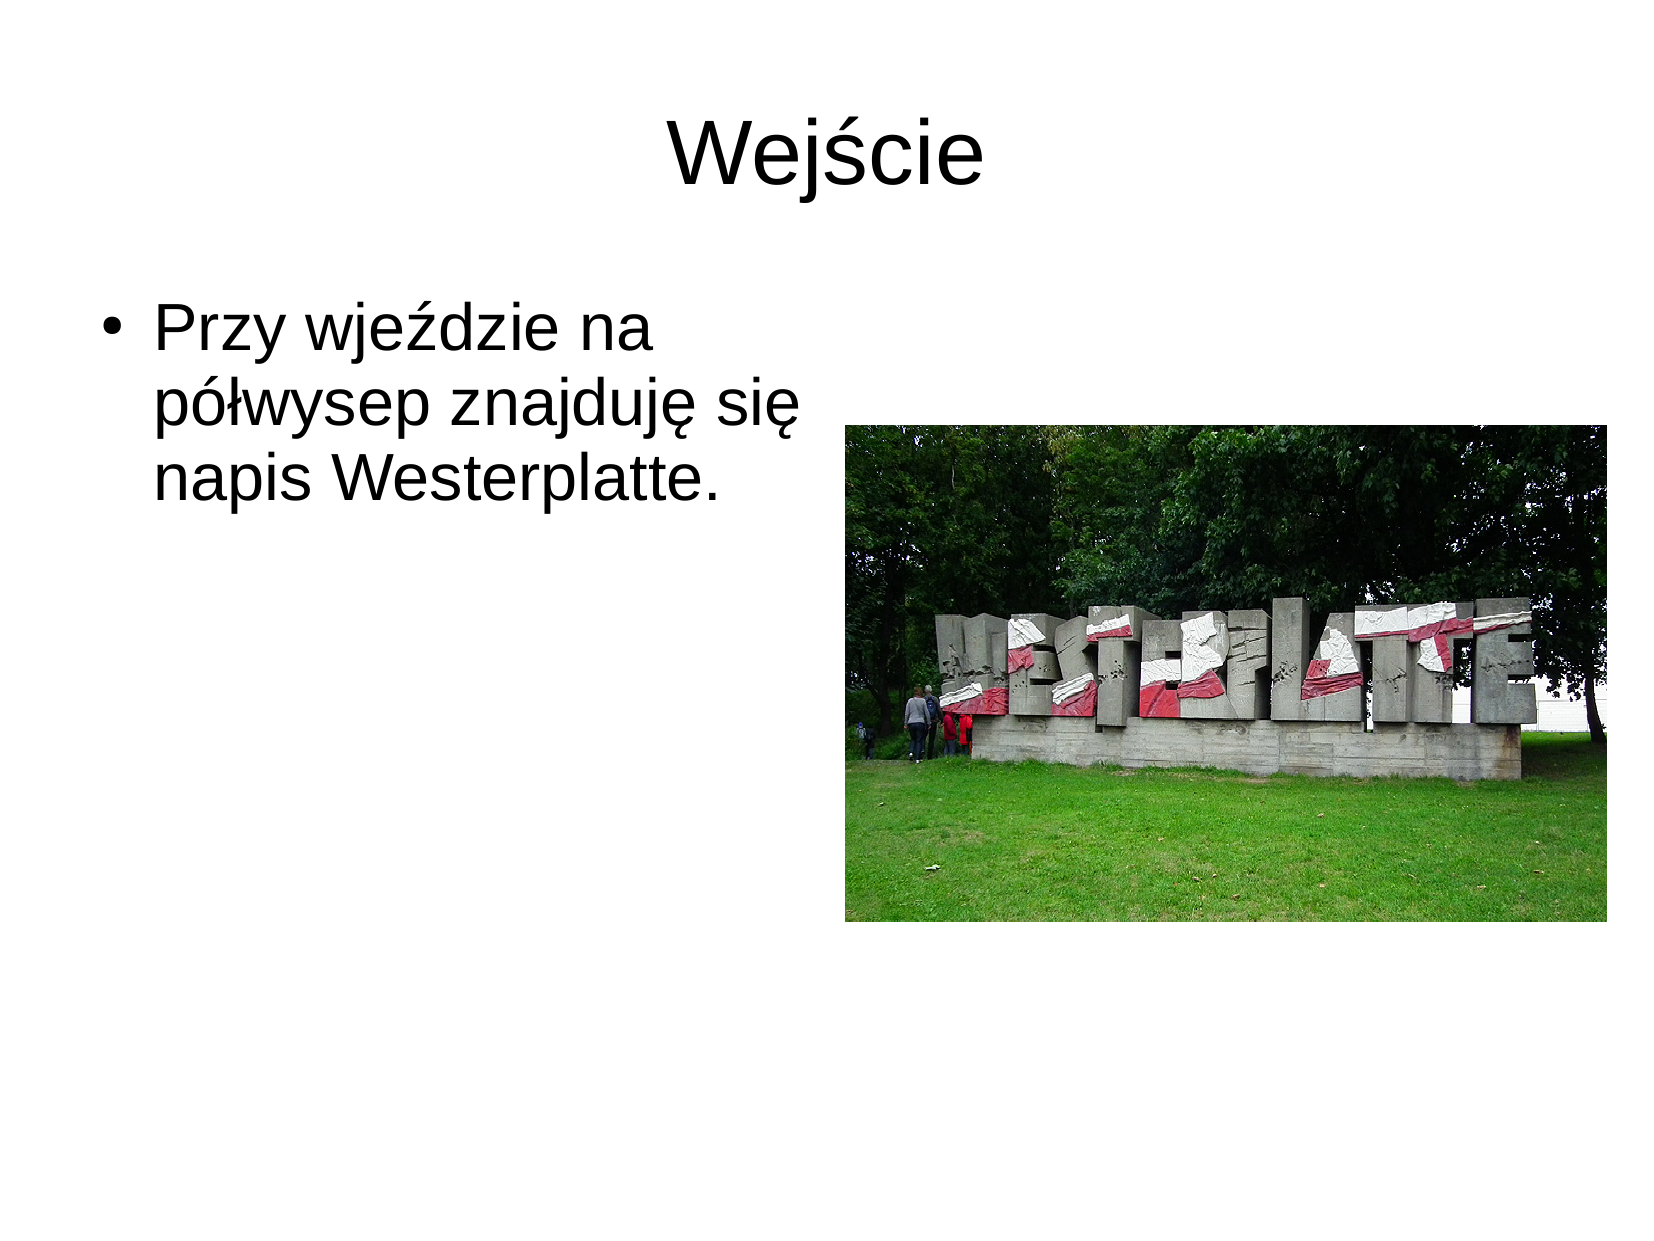

# Wejście
Przy wjeździe na półwysep znajduję się napis Westerplatte.